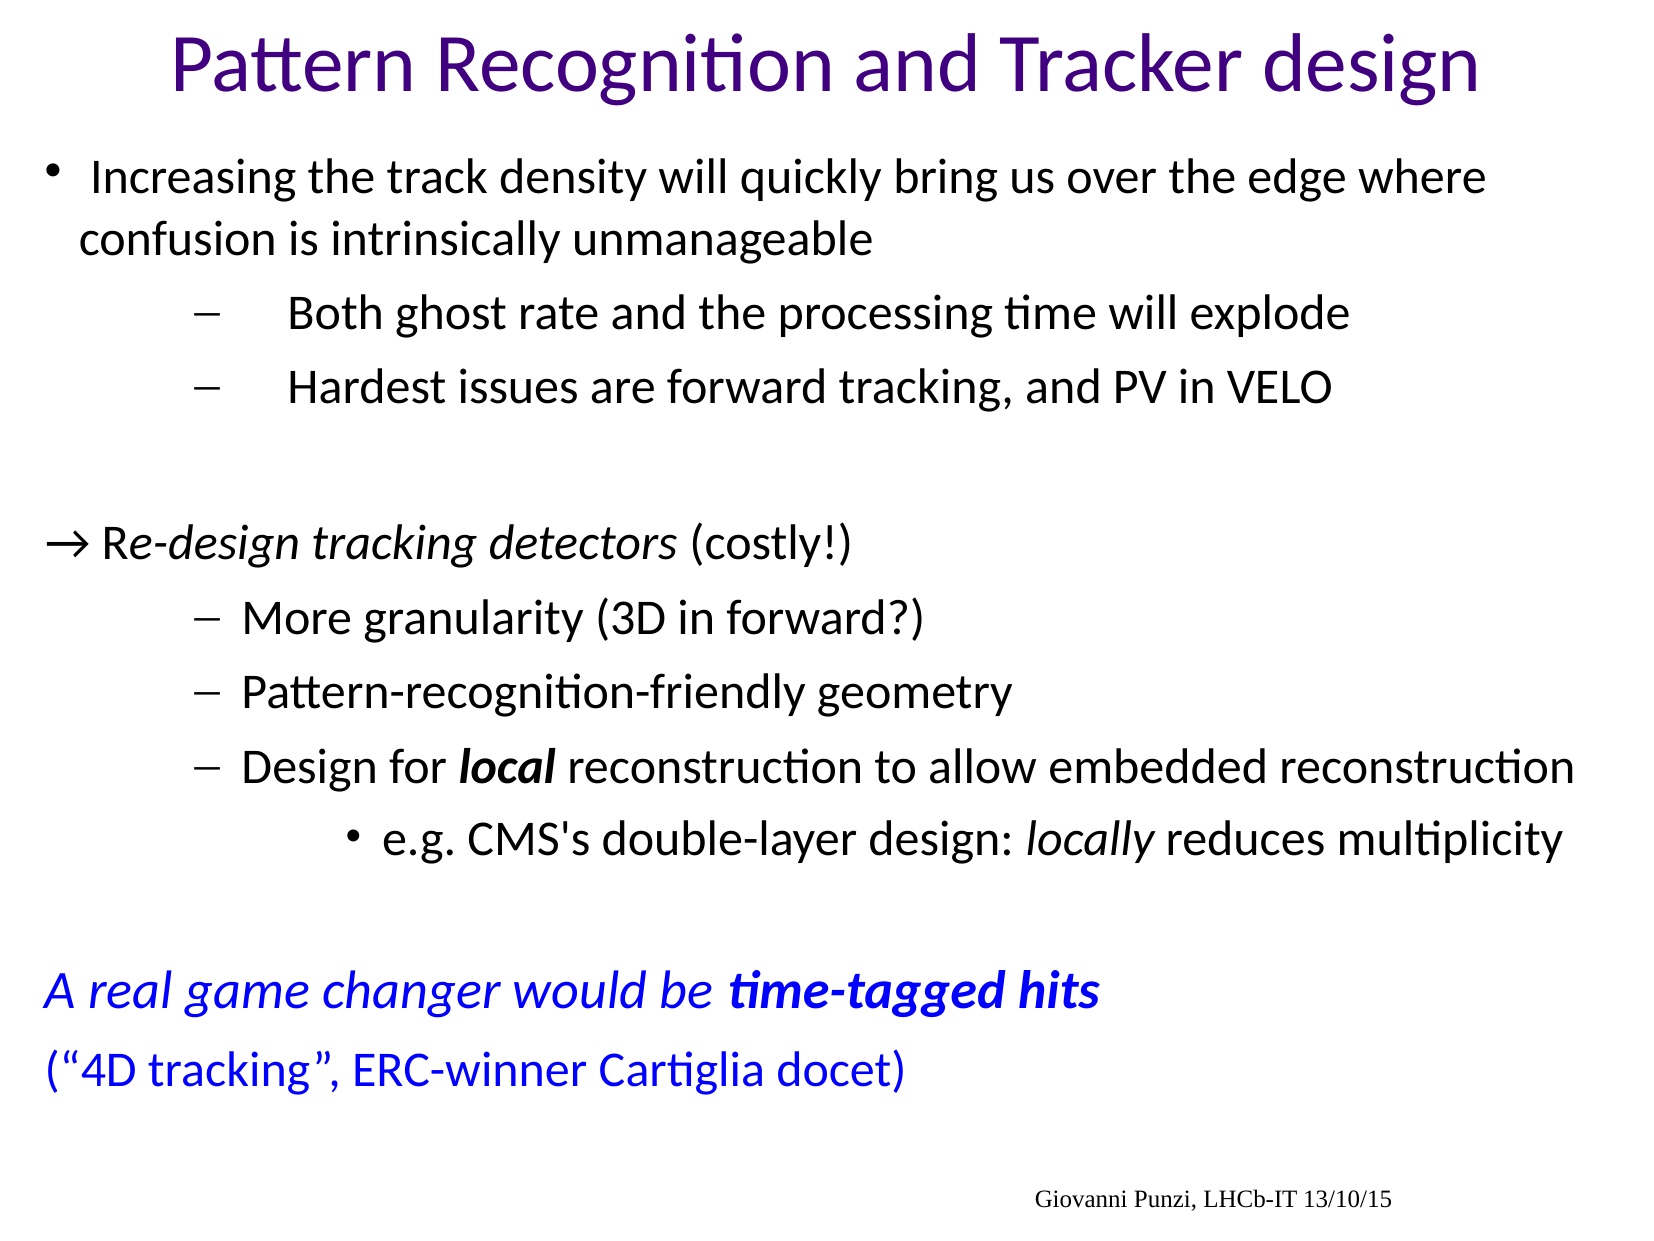

# Pattern Recognition and Tracker design
 Increasing the track density will quickly bring us over the edge where confusion is intrinsically unmanageable
Both ghost rate and the processing time will explode
Hardest issues are forward tracking, and PV in VELO
→ Re-design tracking detectors (costly!)
More granularity (3D in forward?)
Pattern-recognition-friendly geometry
Design for local reconstruction to allow embedded reconstruction
e.g. CMS's double-layer design: locally reduces multiplicity
A real game changer would be time-tagged hits
(“4D tracking”, ERC-winner Cartiglia docet)
Giovanni Punzi, LHCb-IT 13/10/15